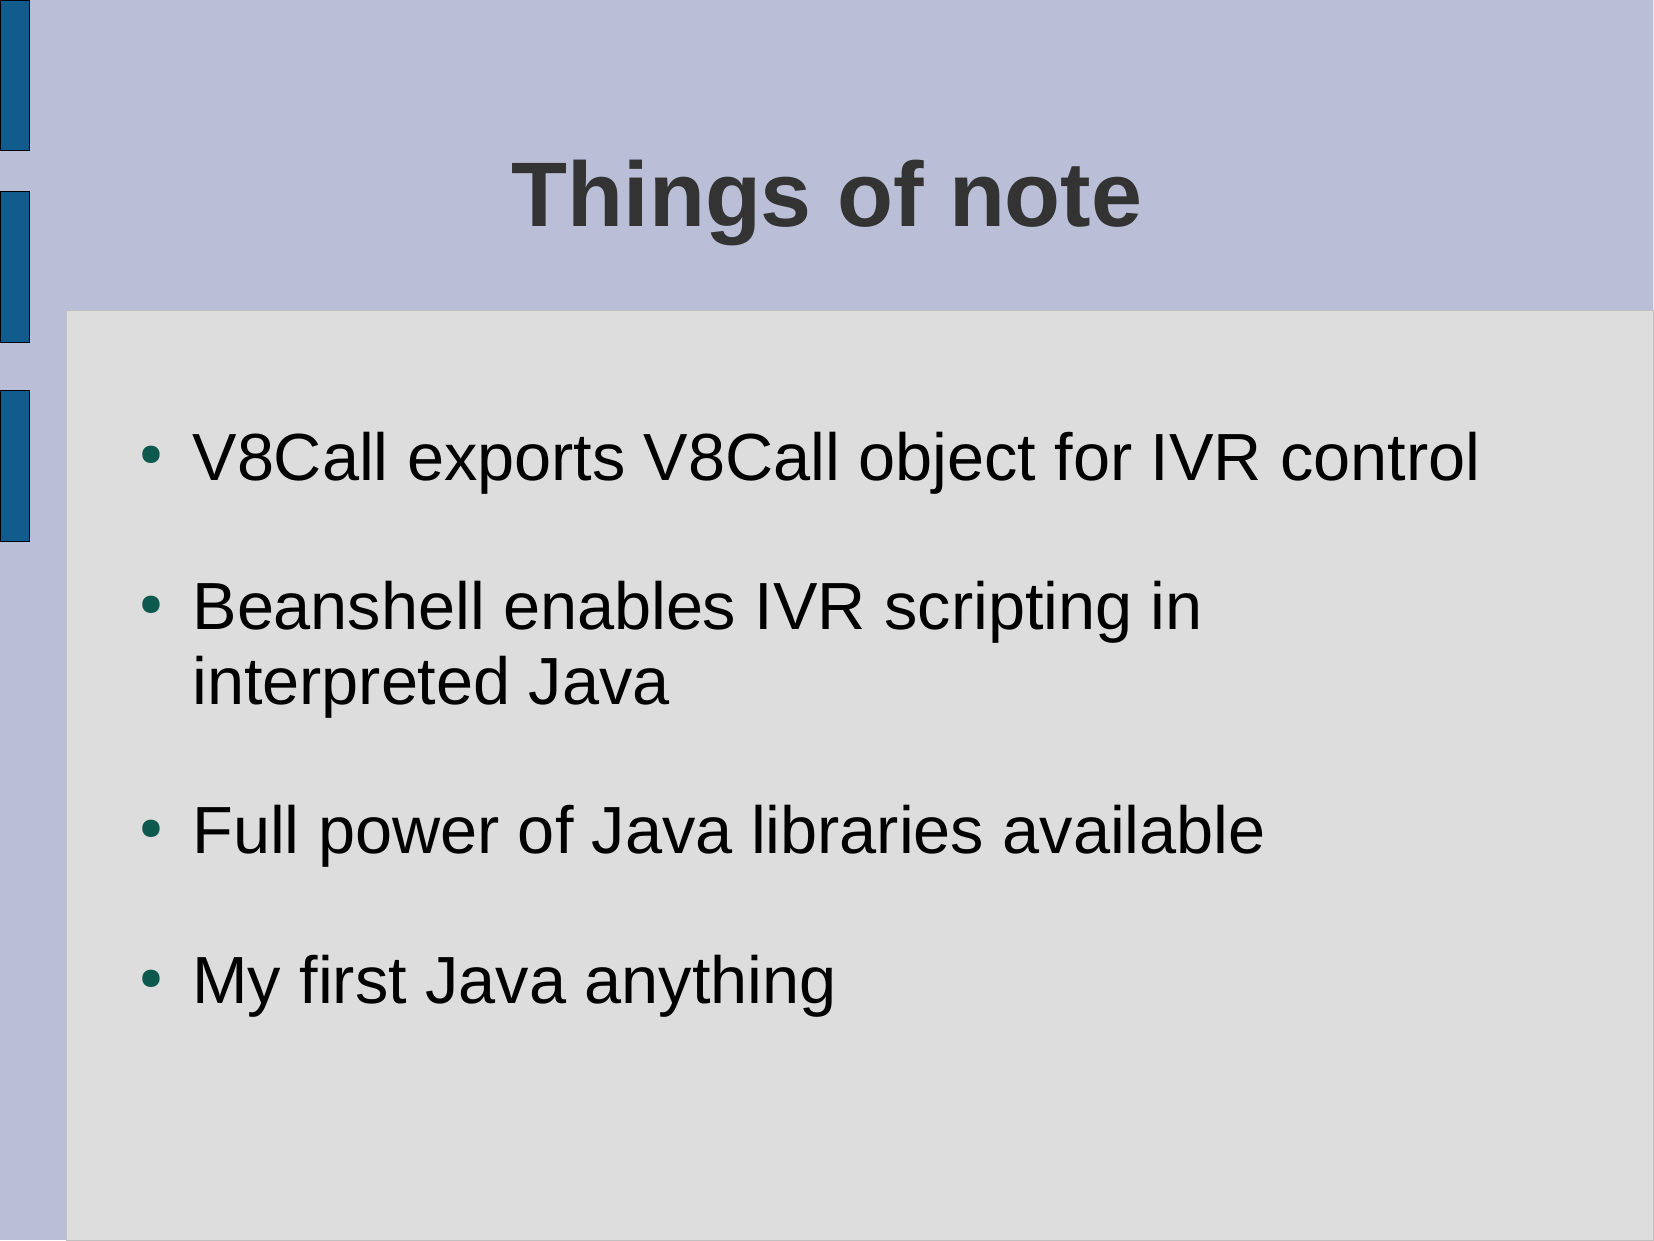

# Things of note
V8Call exports V8Call object for IVR control
Beanshell enables IVR scripting in interpreted Java
Full power of Java libraries available
My first Java anything